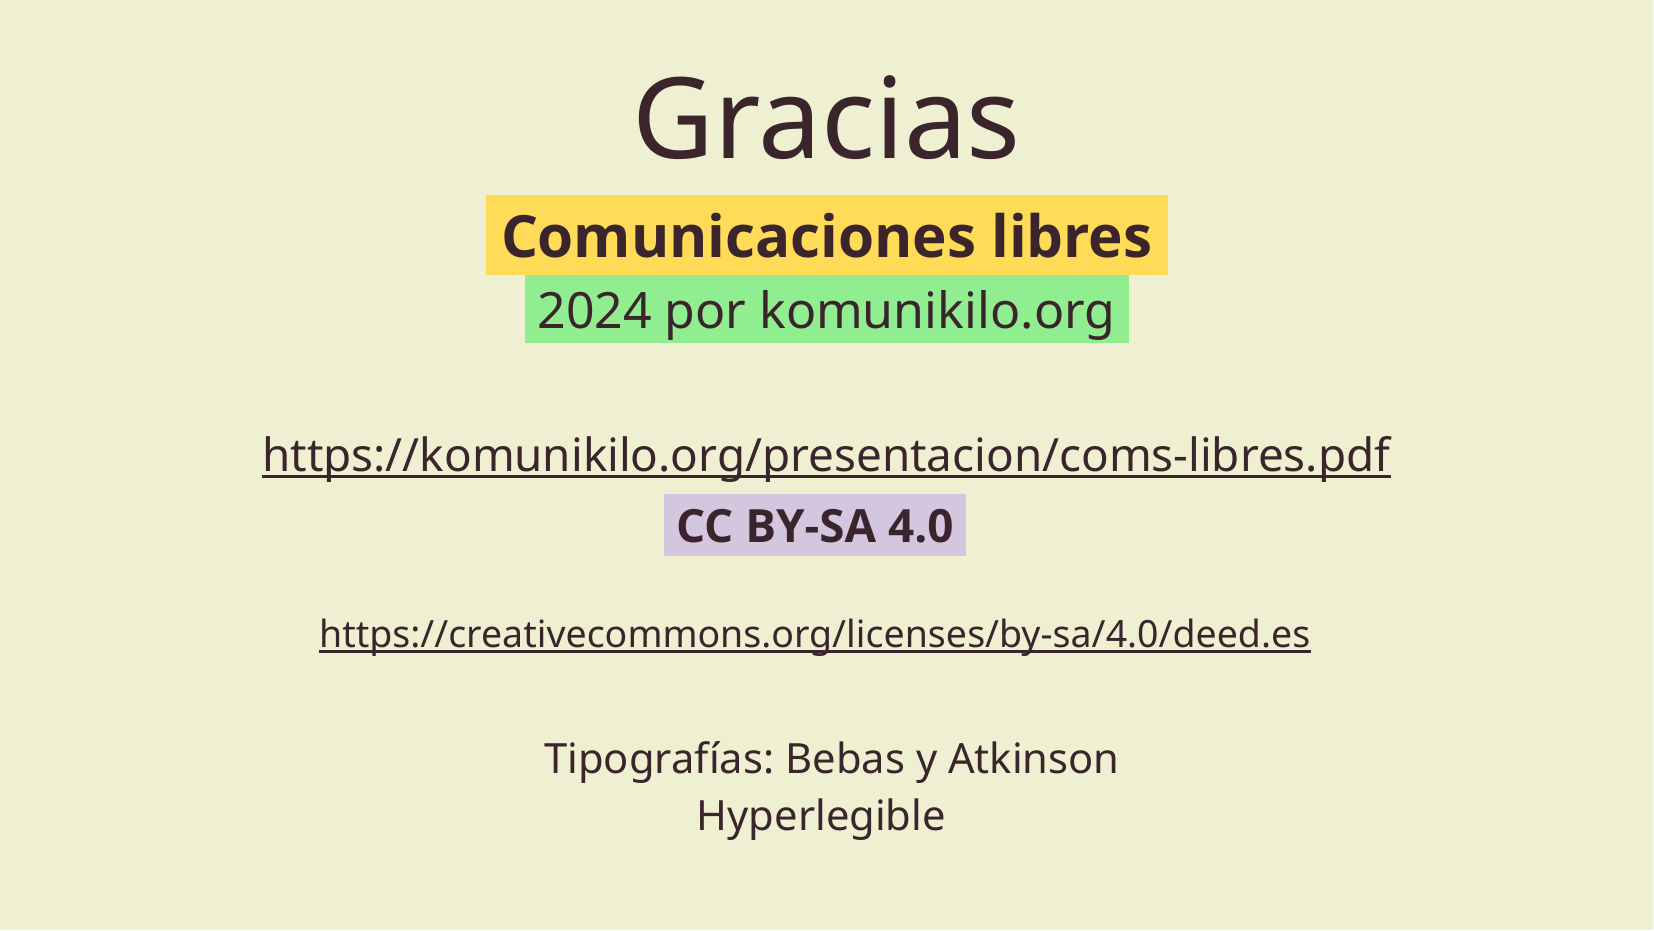

# Gracias
 Comunicaciones libres
 2024 por komunikilo.org
https://komunikilo.org/presentacion/coms-libres.pdf
 CC BY-SA 4.0
https://creativecommons.org/licenses/by-sa/4.0/deed.es
 Tipografías: Bebas y Atkinson Hyperlegible